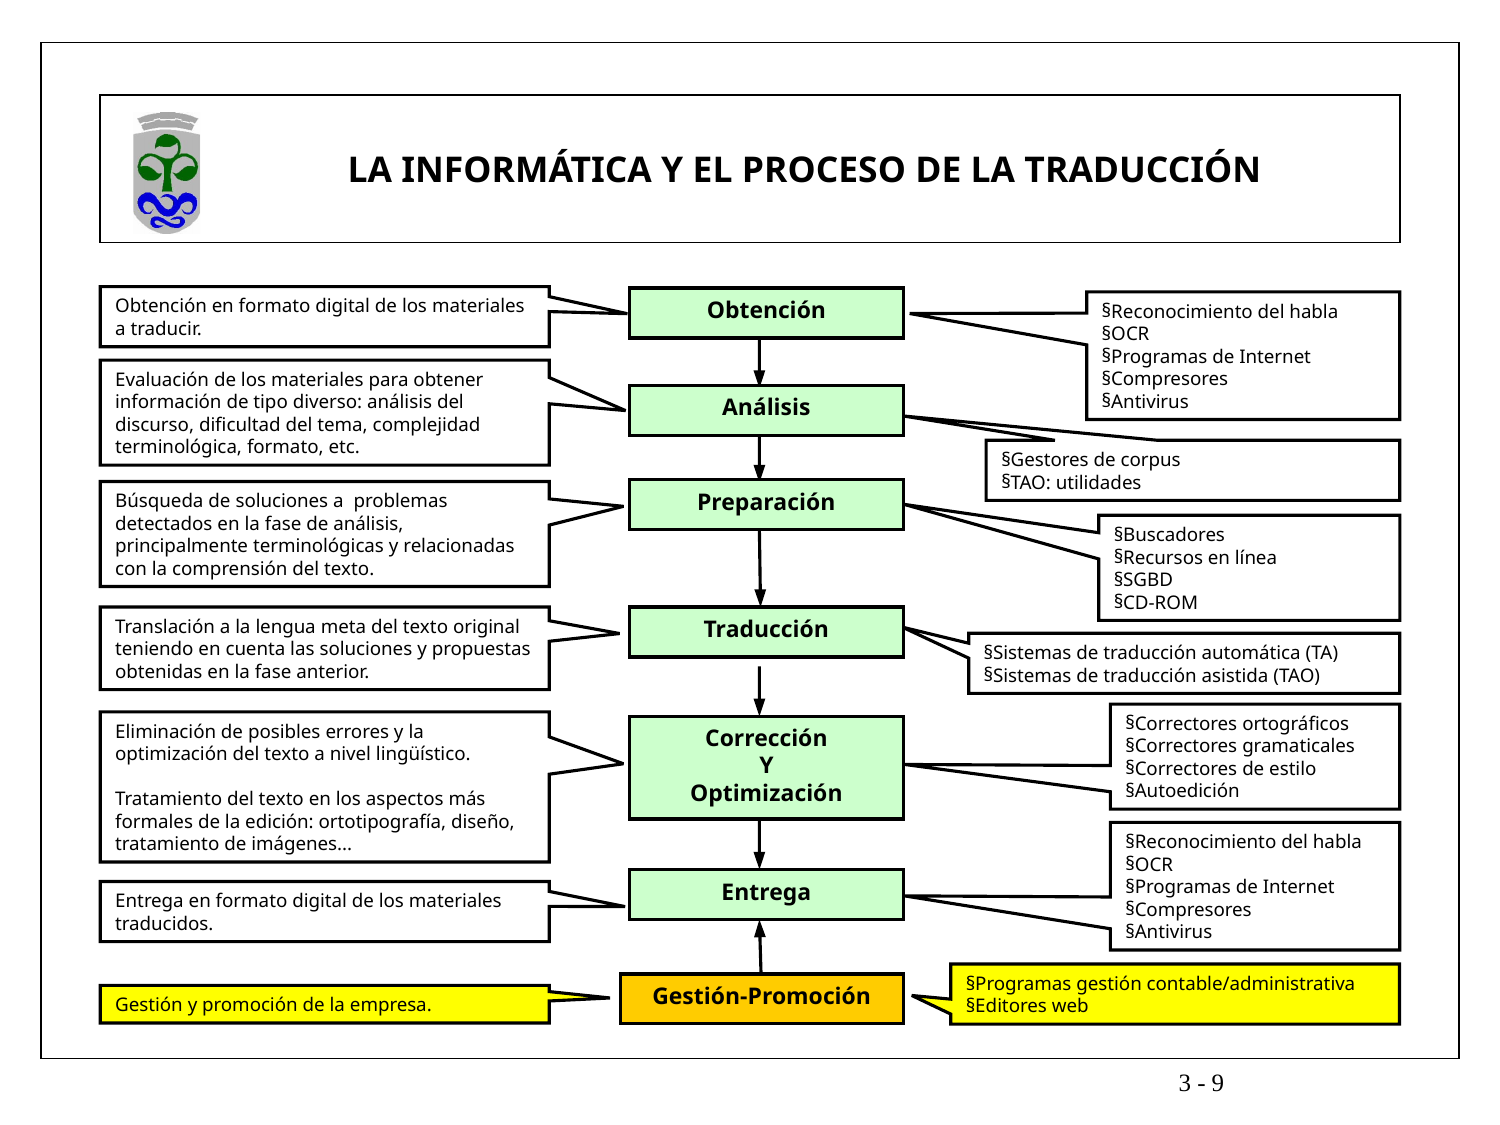

LA INFORMÁTICA Y EL PROCESO DE LA TRADUCCIÓN
Obtención en formato digital de los materiales a traducir.
Obtención
Reconocimiento del habla
OCR
Programas de Internet
Compresores
Antivirus
Evaluación de los materiales para obtener información de tipo diverso: análisis del discurso, dificultad del tema, complejidad terminológica, formato, etc.
Análisis
Gestores de corpus
TAO: utilidades
Preparación
Búsqueda de soluciones a problemas detectados en la fase de análisis, principalmente terminológicas y relacionadas con la comprensión del texto.
Buscadores
Recursos en línea
SGBD
CD-ROM
Translación a la lengua meta del texto original teniendo en cuenta las soluciones y propuestas obtenidas en la fase anterior.
Traducción
Sistemas de traducción automática (TA)
Sistemas de traducción asistida (TAO)
Correctores ortográficos
Correctores gramaticales
Correctores de estilo
Autoedición
Eliminación de posibles errores y la optimización del texto a nivel lingüístico.
Tratamiento del texto en los aspectos más formales de la edición: ortotipografía, diseño, tratamiento de imágenes...
Corrección
Y
Optimización
Reconocimiento del habla
OCR
Programas de Internet
Compresores
Antivirus
Entrega
Entrega en formato digital de los materiales traducidos.
Programas gestión contable/administrativa
Editores web
Gestión-Promoción
Gestión y promoción de la empresa.
1 - 9